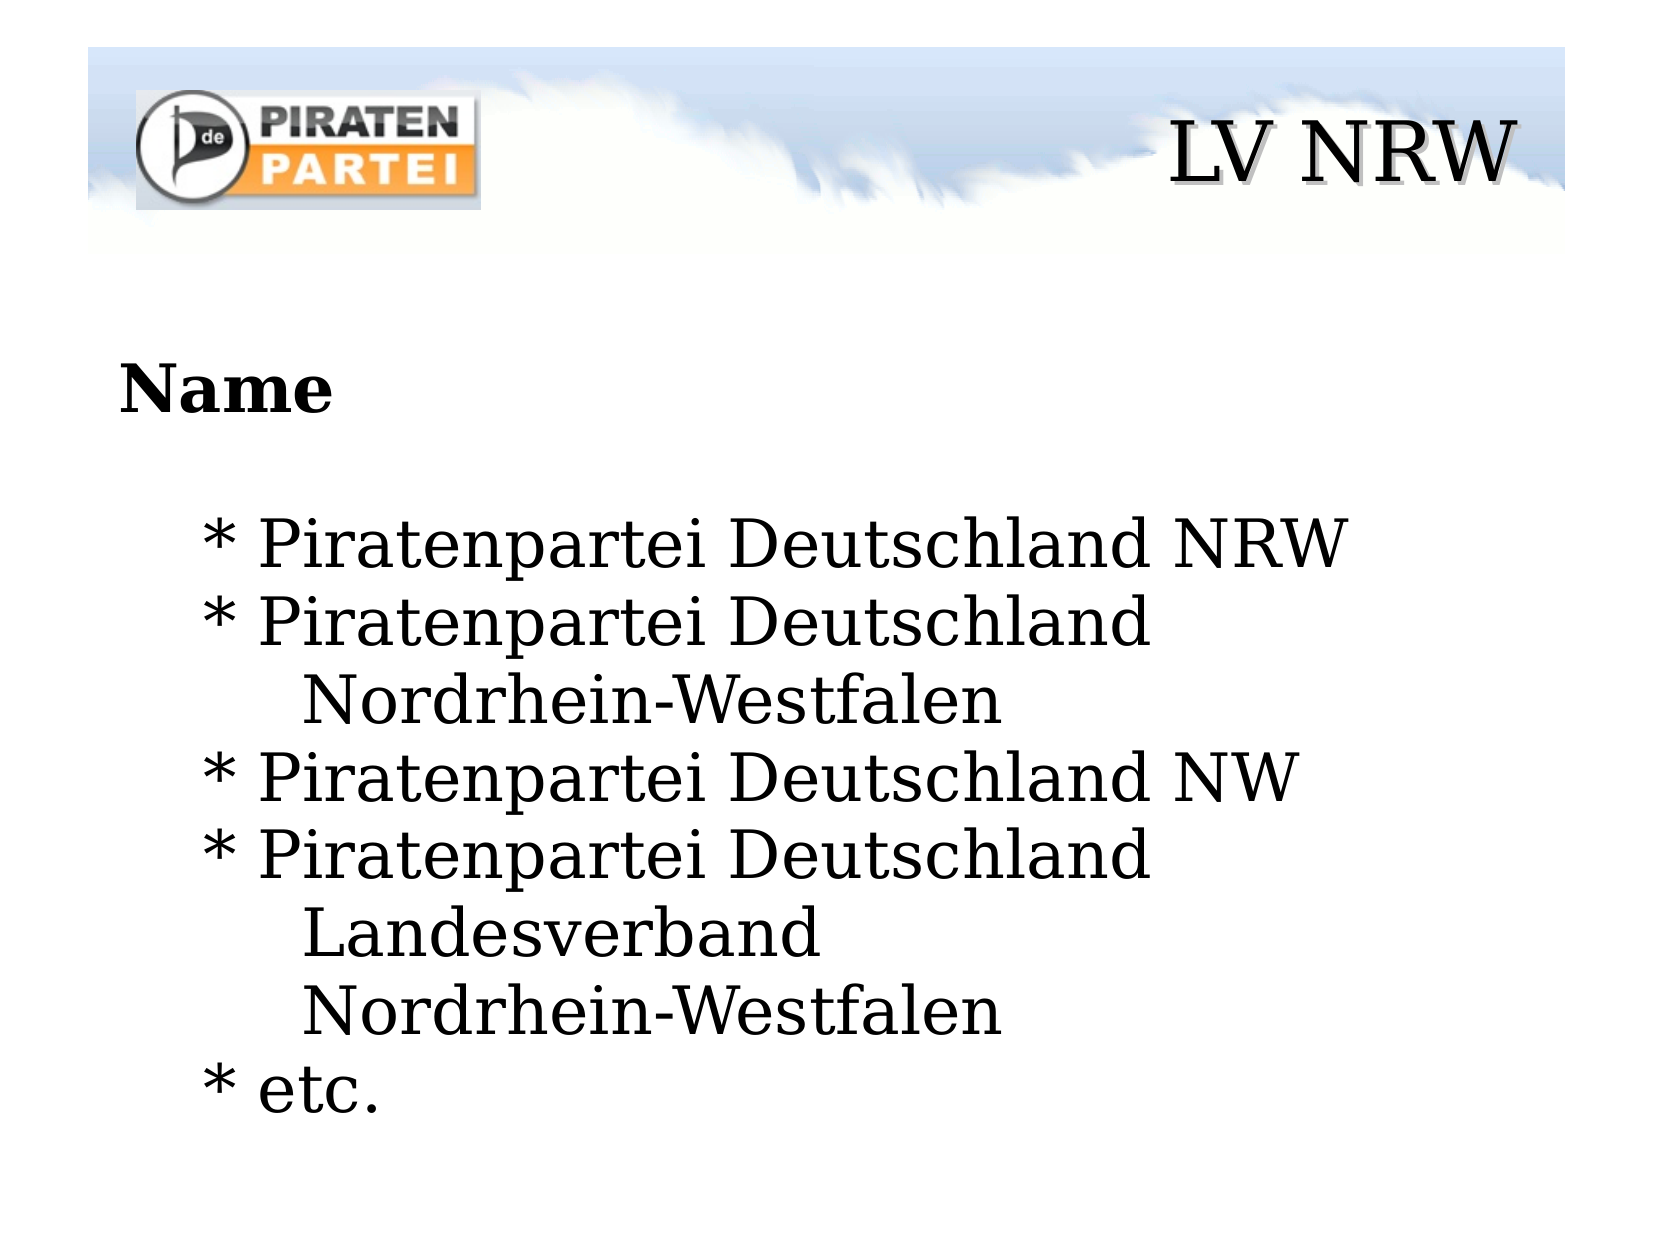

# LV NRW
Name
 * Piratenpartei Deutschland NRW
 * Piratenpartei Deutschland
		Nordrhein-Westfalen
 * Piratenpartei Deutschland NW
 * Piratenpartei Deutschland
		Landesverband
		Nordrhein-Westfalen
 * etc.